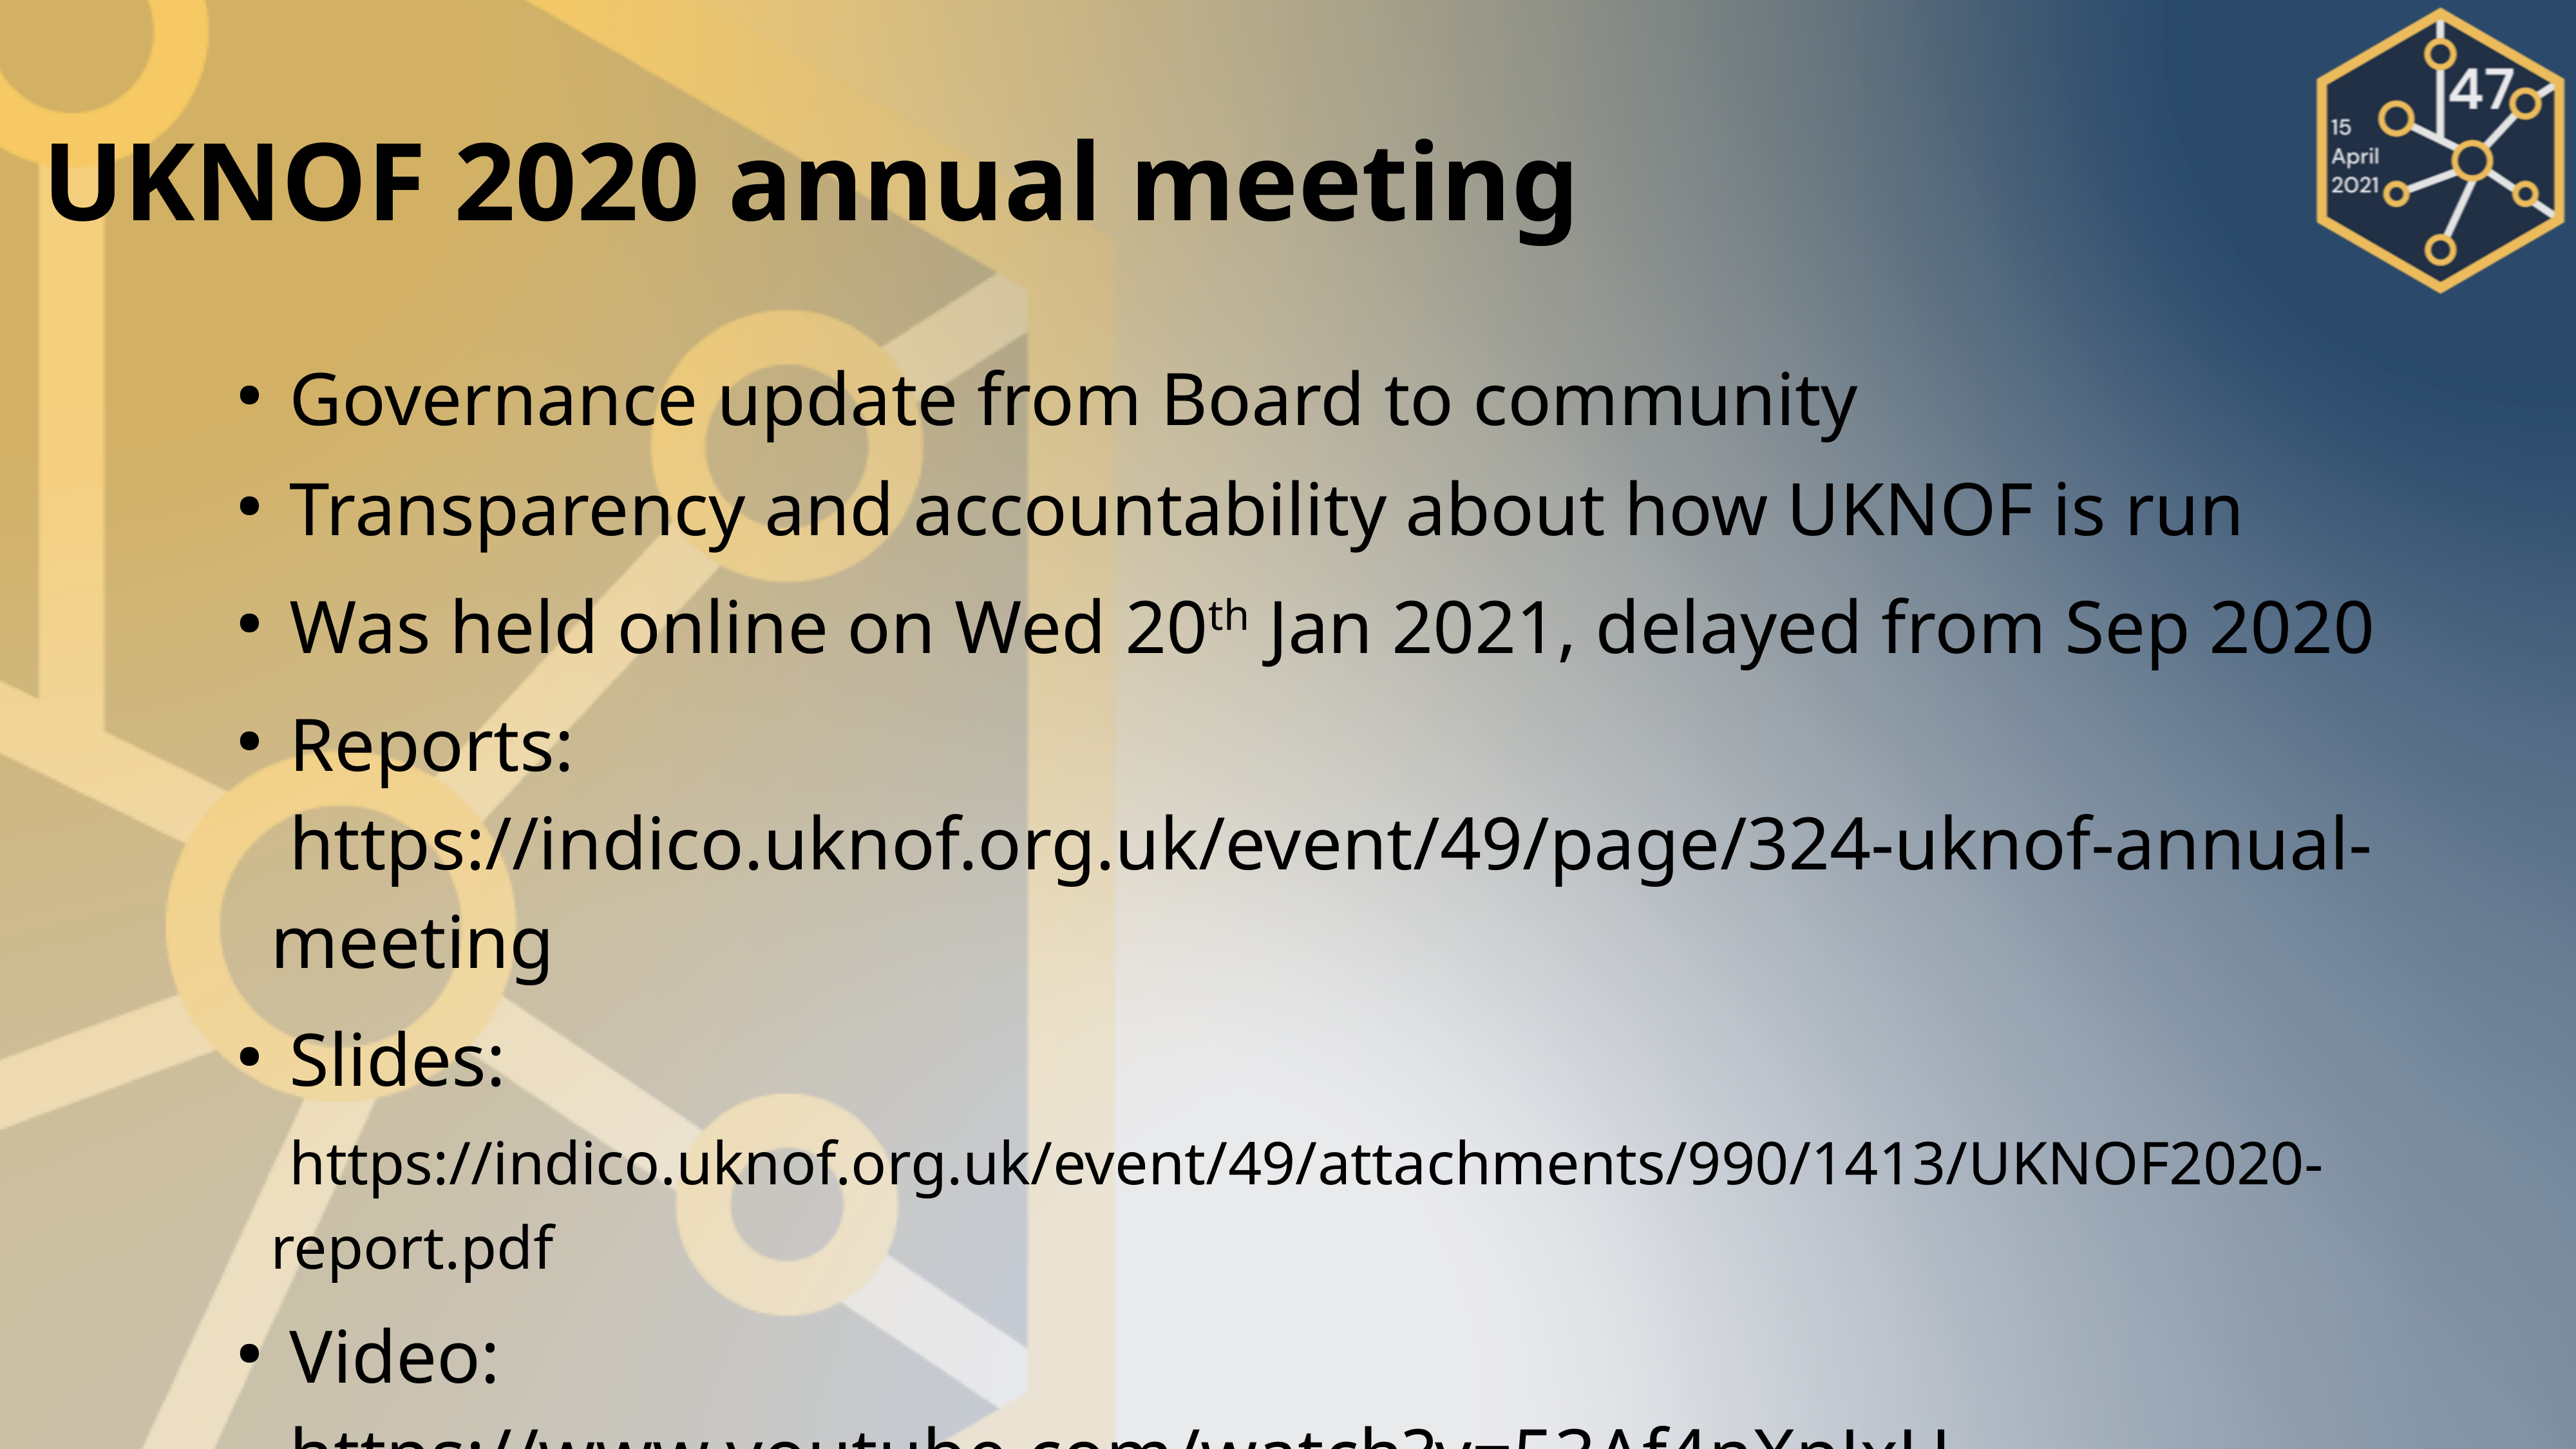

# UKNOF 2020 annual meeting
 Governance update from Board to community
 Transparency and accountability about how UKNOF is run
 Was held online on Wed 20th Jan 2021, delayed from Sep 2020
 Reports:
 https://indico.uknof.org.uk/event/49/page/324-uknof-annual-meeting
 Slides:
 https://indico.uknof.org.uk/event/49/attachments/990/1413/UKNOF2020-report.pdf
 Video:
 https://www.youtube.com/watch?v=53Af4nXpJxU